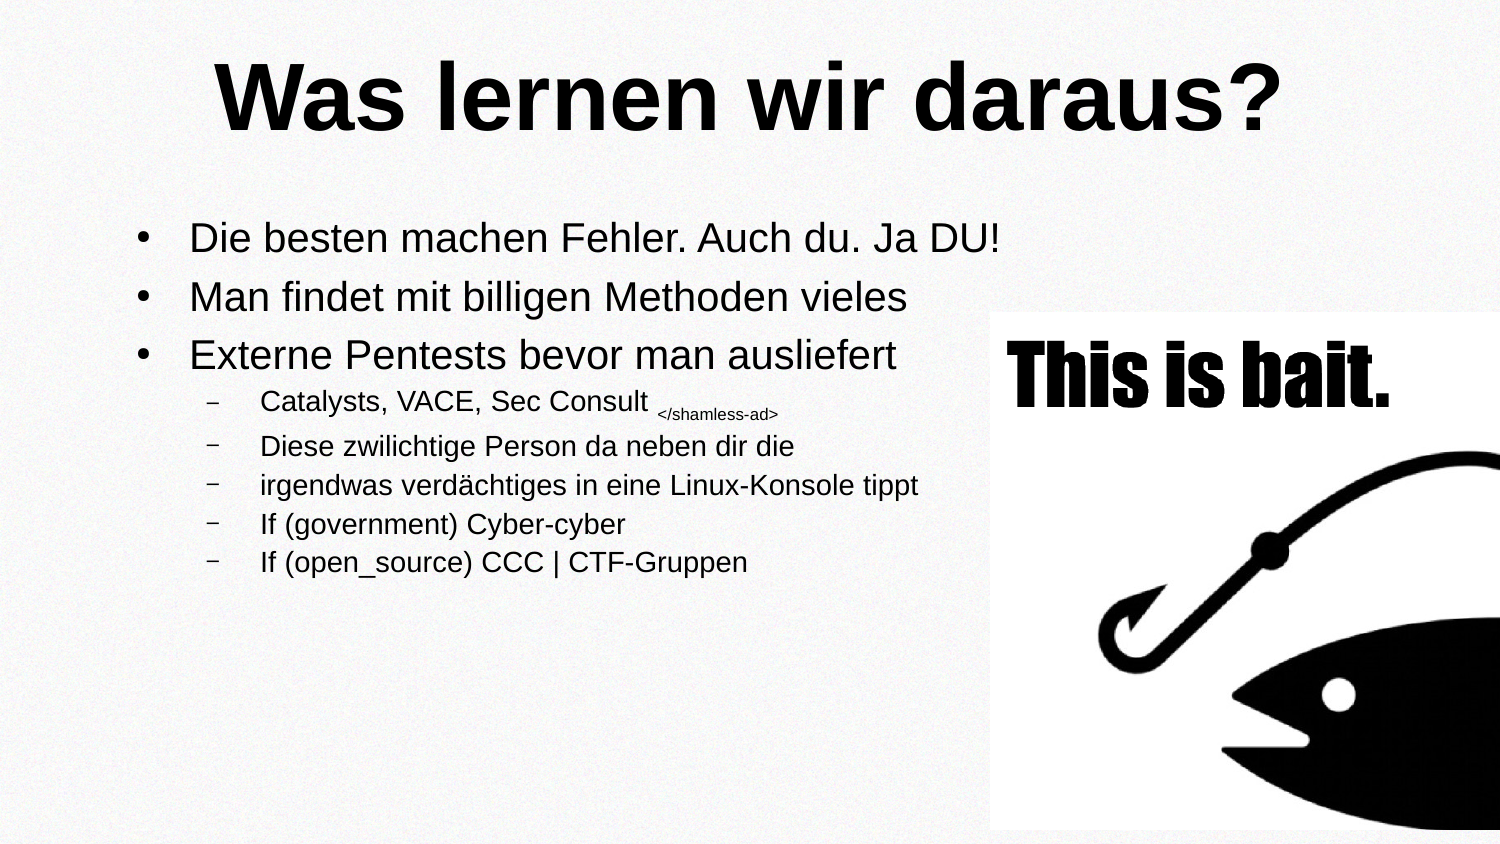

# Was lernen wir daraus?
Die besten machen Fehler. Auch du. Ja DU!
Man findet mit billigen Methoden vieles
Externe Pentests bevor man ausliefert
Catalysts, VACE, Sec Consult </shamless-ad>
Diese zwilichtige Person da neben dir die
irgendwas verdächtiges in eine Linux-Konsole tippt
If (government) Cyber-cyber
If (open_source) CCC | CTF-Gruppen